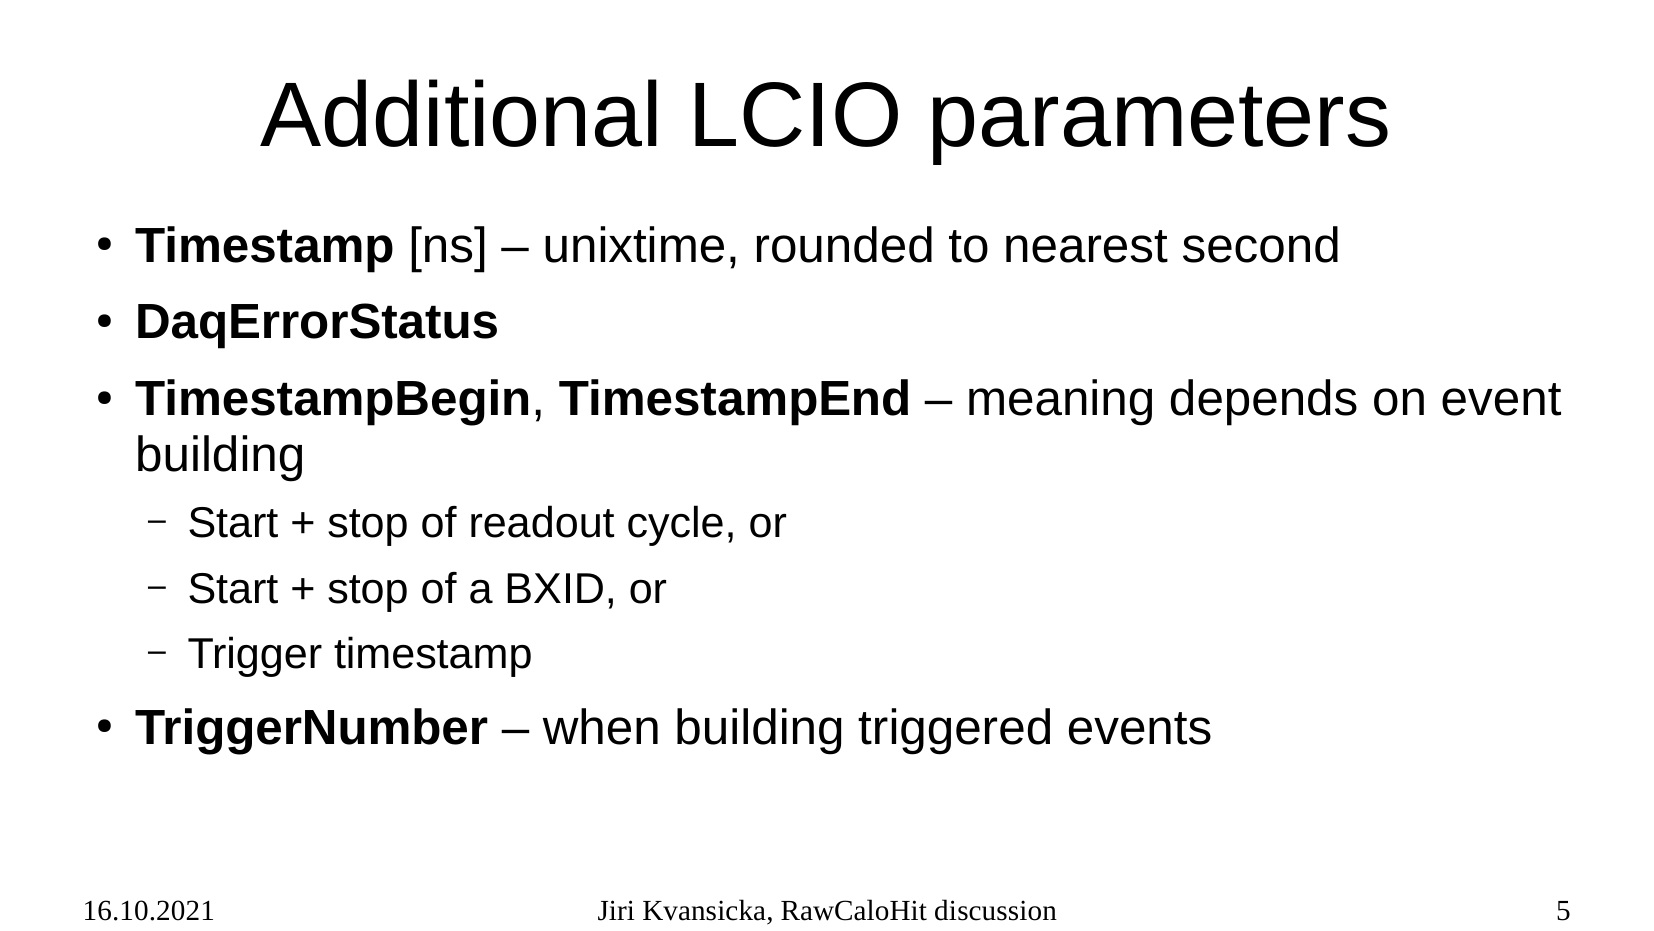

# Additional LCIO parameters
Timestamp [ns] – unixtime, rounded to nearest second
DaqErrorStatus
TimestampBegin, TimestampEnd – meaning depends on event building
Start + stop of readout cycle, or
Start + stop of a BXID, or
Trigger timestamp
TriggerNumber – when building triggered events
16.10.2021
Jiri Kvansicka, RawCaloHit discussion
5